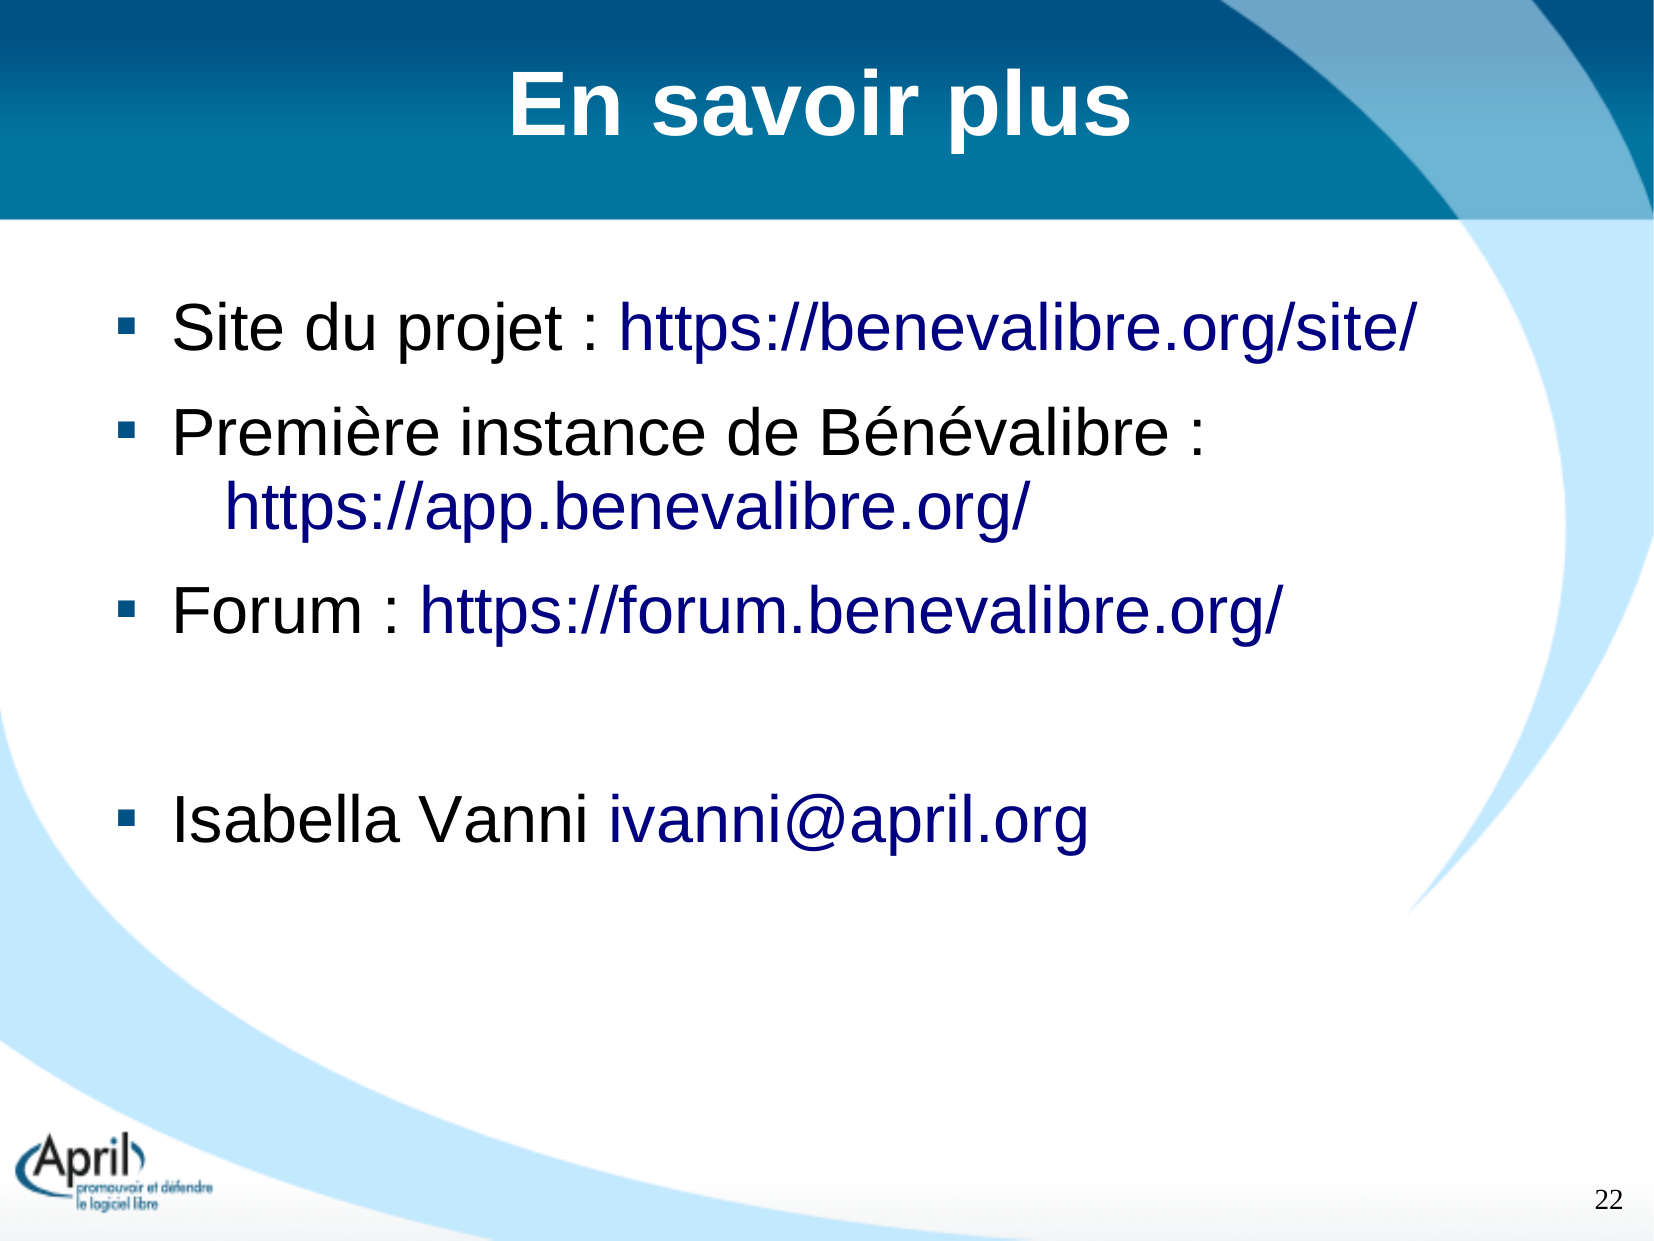

# En savoir plus
Site du projet : https://benevalibre.org/site/
Première instance de Bénévalibre : https://app.benevalibre.org/
Forum : https://forum.benevalibre.org/
Isabella Vanni ivanni@april.org
22